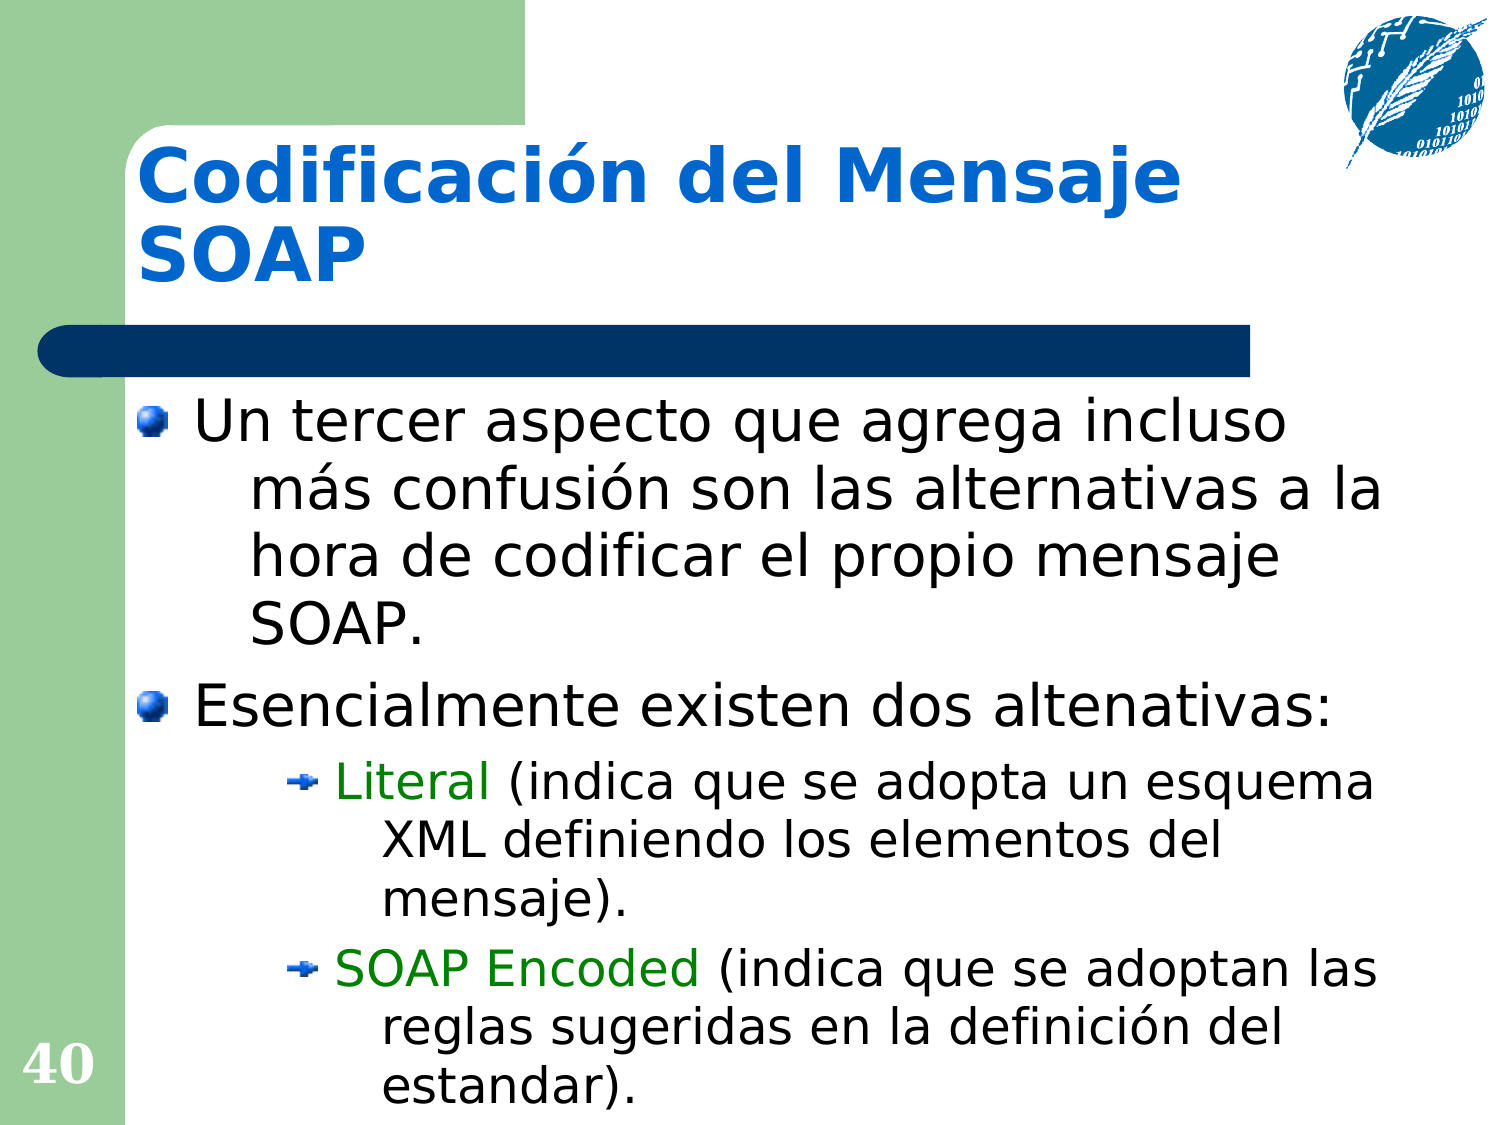

# Codificación del Mensaje SOAP
Un tercer aspecto que agrega incluso más confusión son las alternativas a la hora de codificar el propio mensaje SOAP.
Esencialmente existen dos altenativas:
Literal (indica que se adopta un esquema XML definiendo los elementos del mensaje).
SOAP Encoded (indica que se adoptan las reglas sugeridas en la definición del estandar).
40